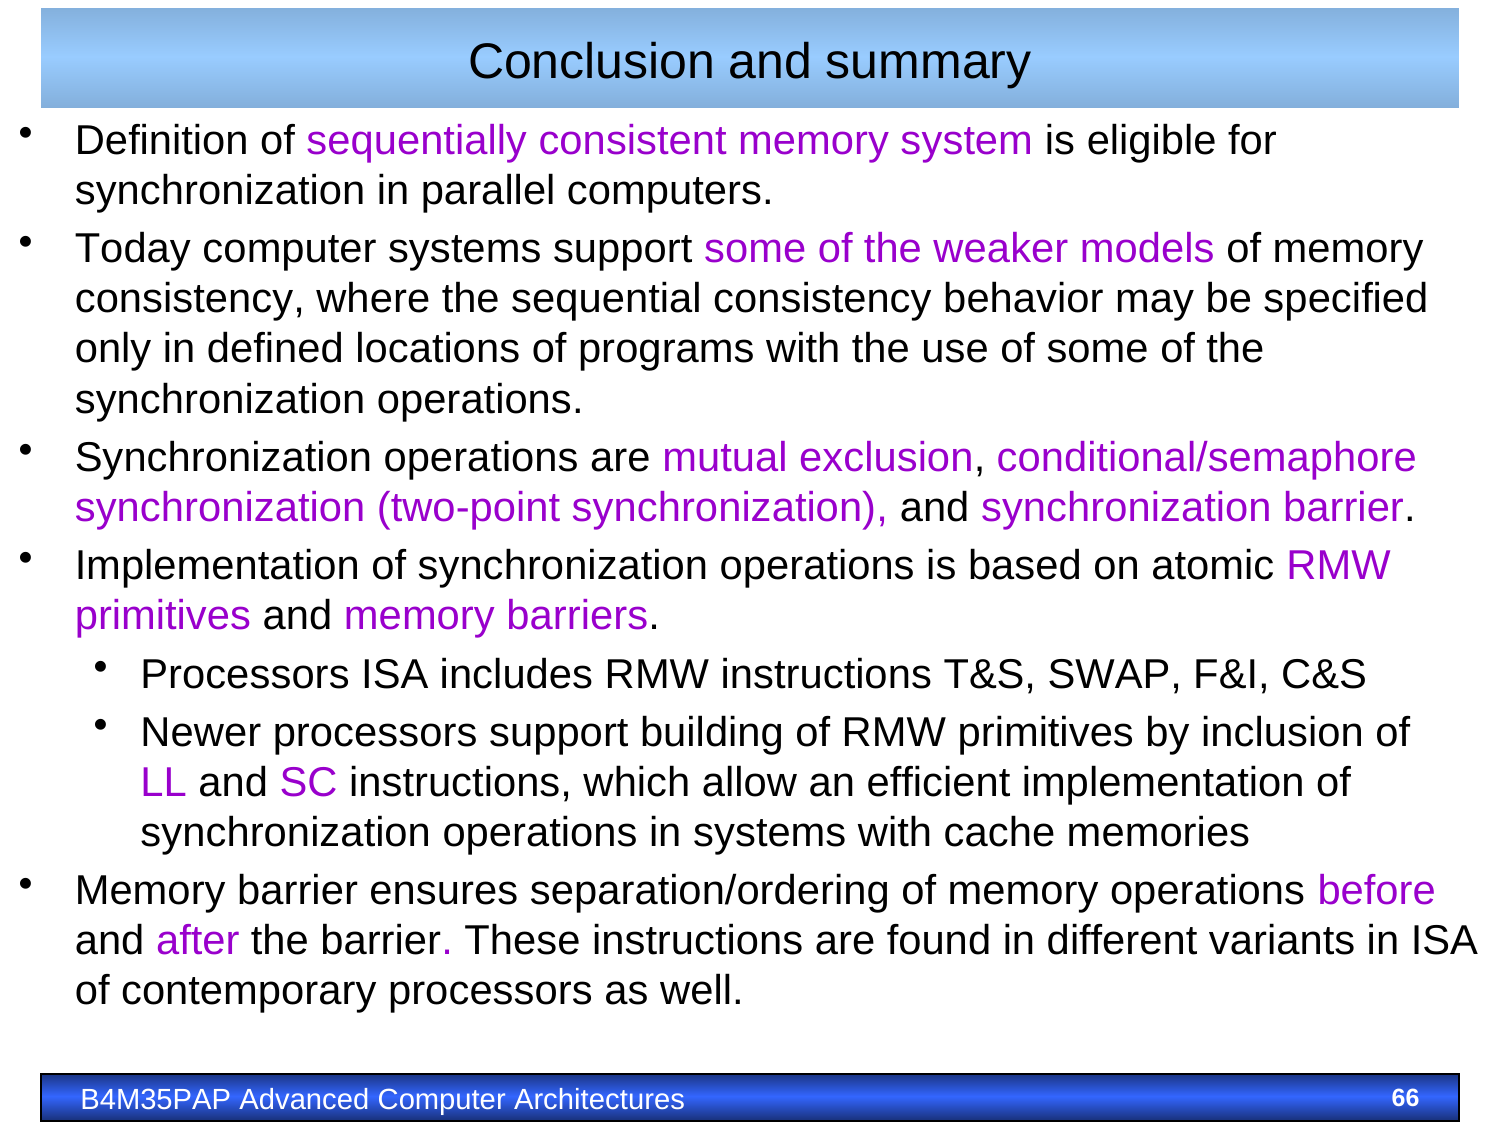

Conclusion and summary
# Definition of sequentially consistent memory system is eligible for synchronization in parallel computers.
Today computer systems support some of the weaker models of memory consistency, where the sequential consistency behavior may be specified only in defined locations of programs with the use of some of the synchronization operations.
Synchronization operations are mutual exclusion, conditional/semaphore synchronization (two-point synchronization), and synchronization barrier.
Implementation of synchronization operations is based on atomic RMW primitives and memory barriers.
Processors ISA includes RMW instructions T&S, SWAP, F&I, C&S
Newer processors support building of RMW primitives by inclusion of LL and SC instructions, which allow an efficient implementation of synchronization operations in systems with cache memories
Memory barrier ensures separation/ordering of memory operations before and after the barrier. These instructions are found in different variants in ISA of contemporary processors as well.